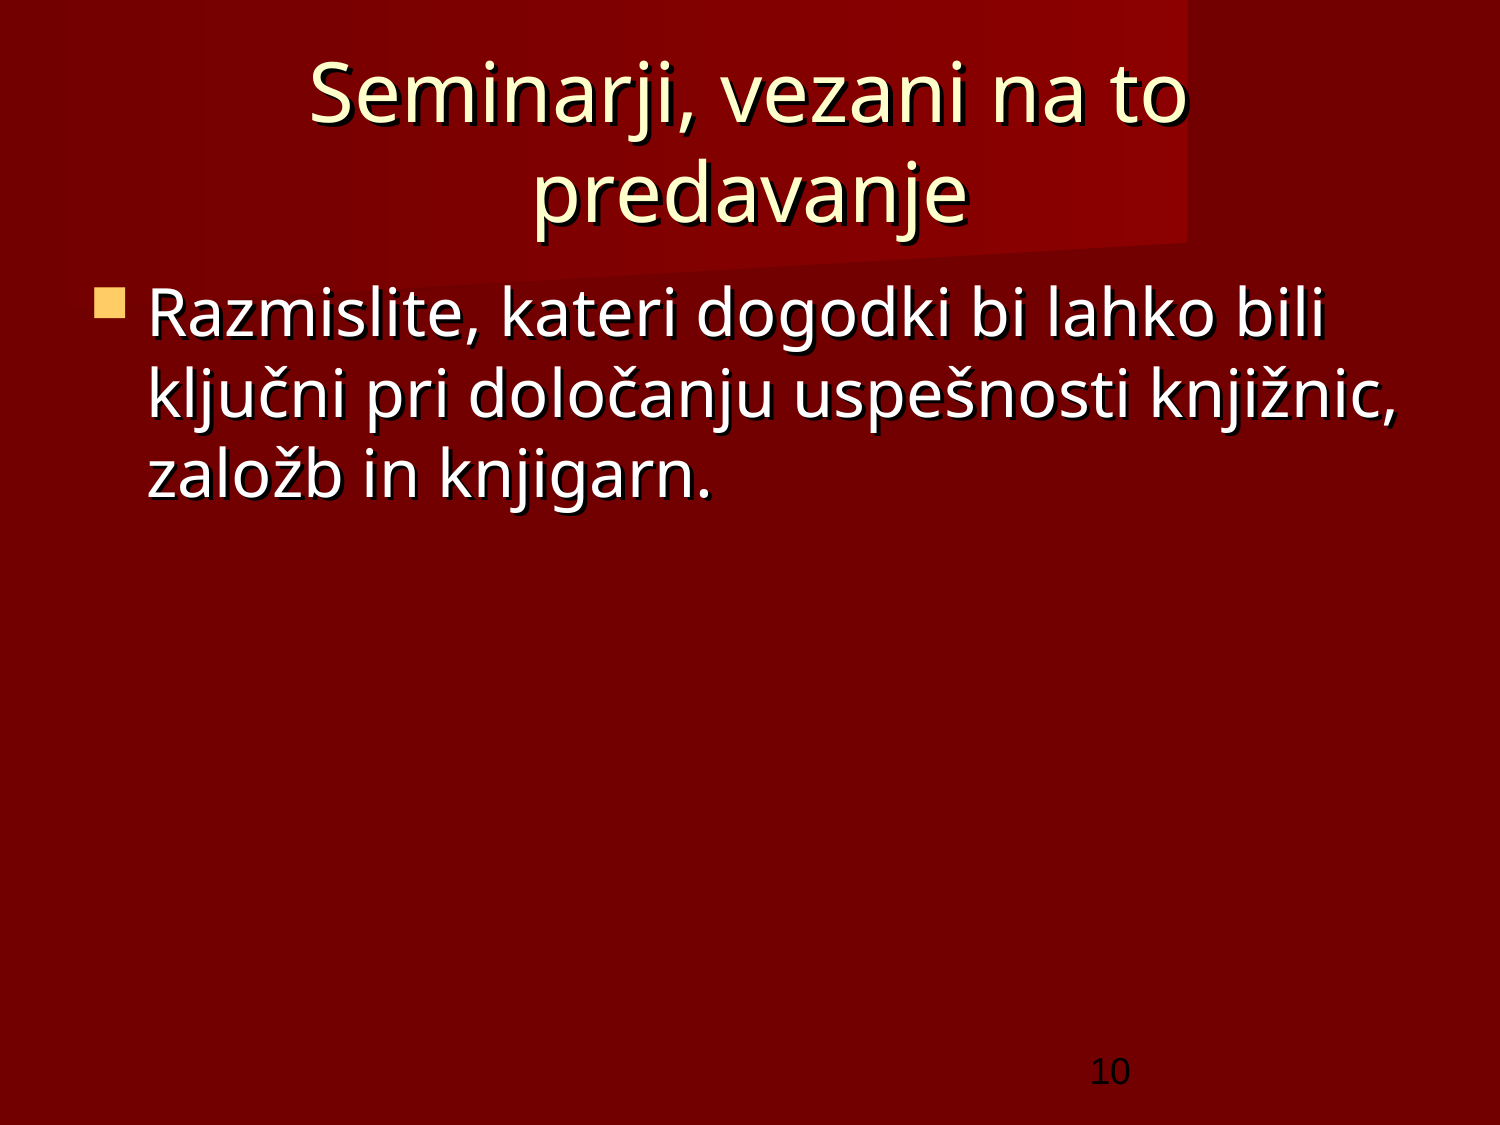

# Seminarji, vezani na to predavanje
Razmislite, kateri dogodki bi lahko bili ključni pri določanju uspešnosti knjižnic, založb in knjigarn.
10